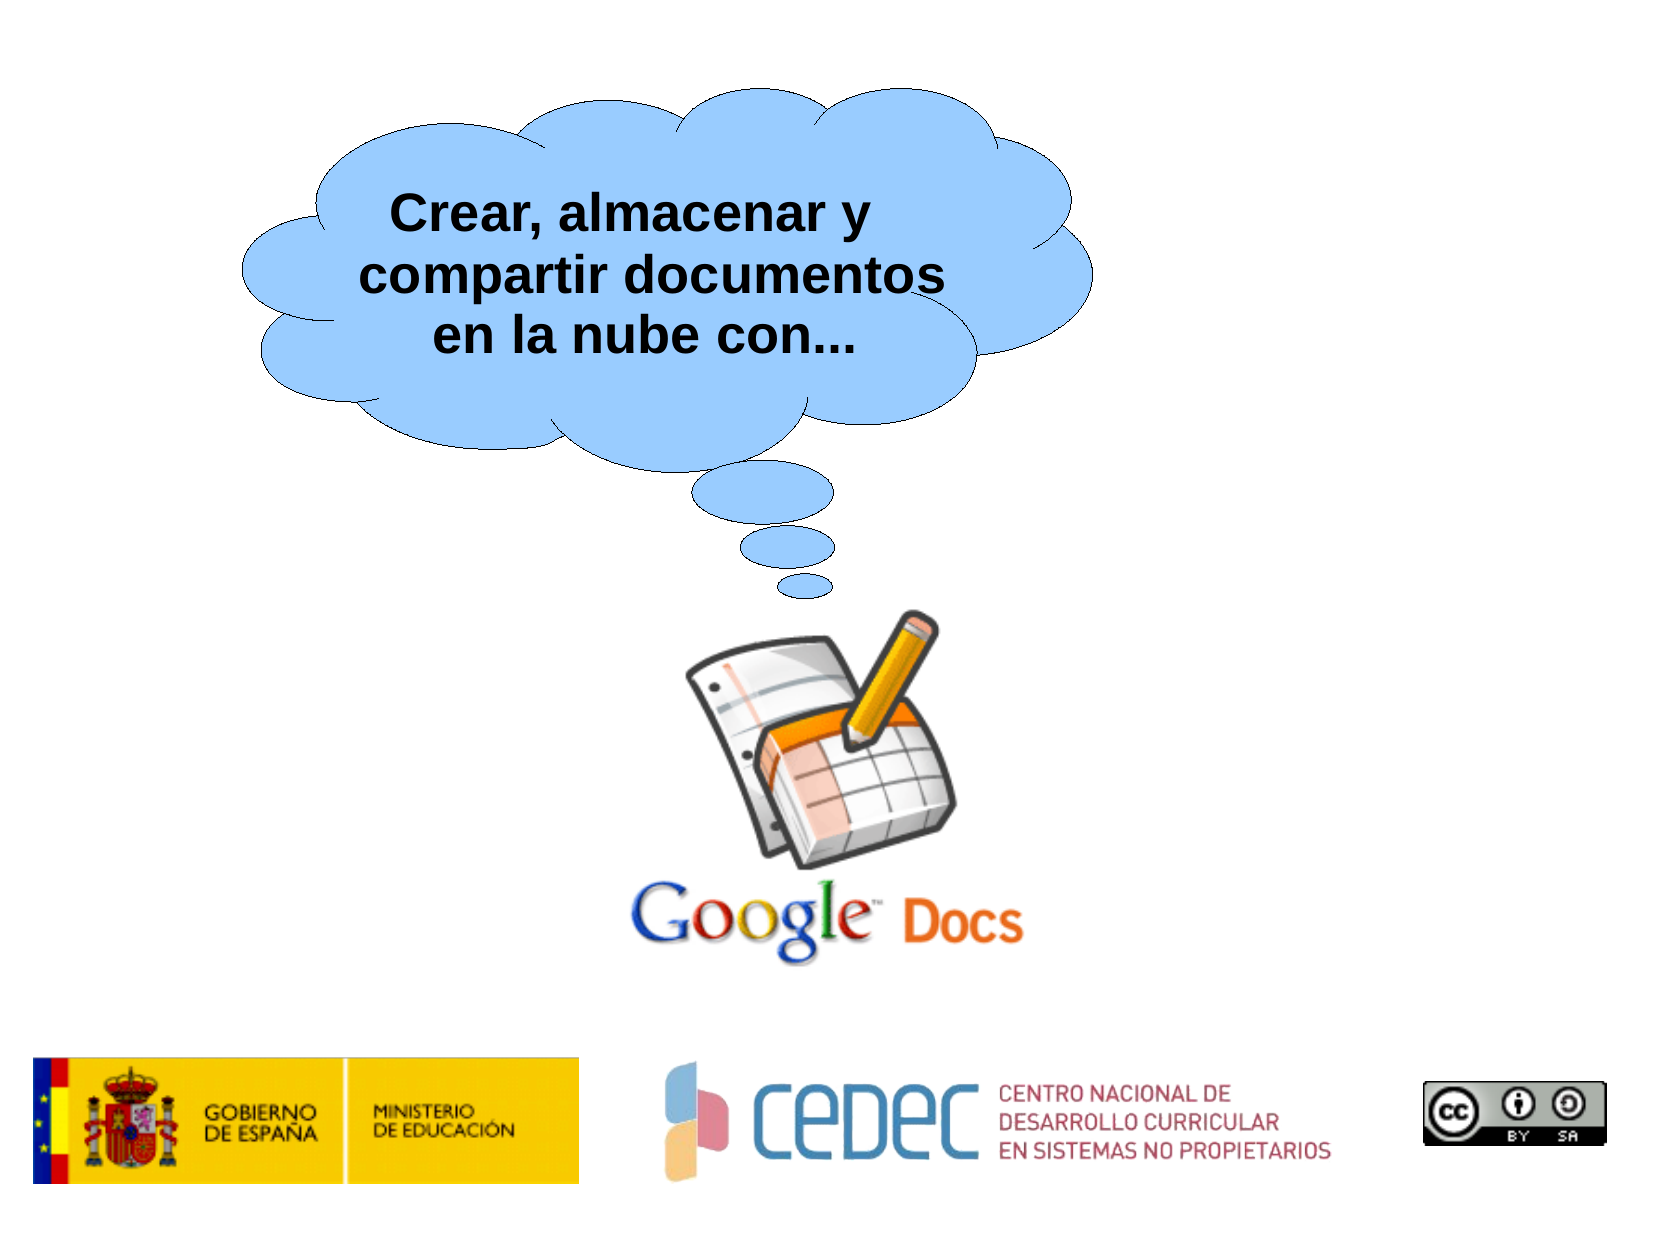

Crear, almacenar y
 compartir documentos
 en la nube con...